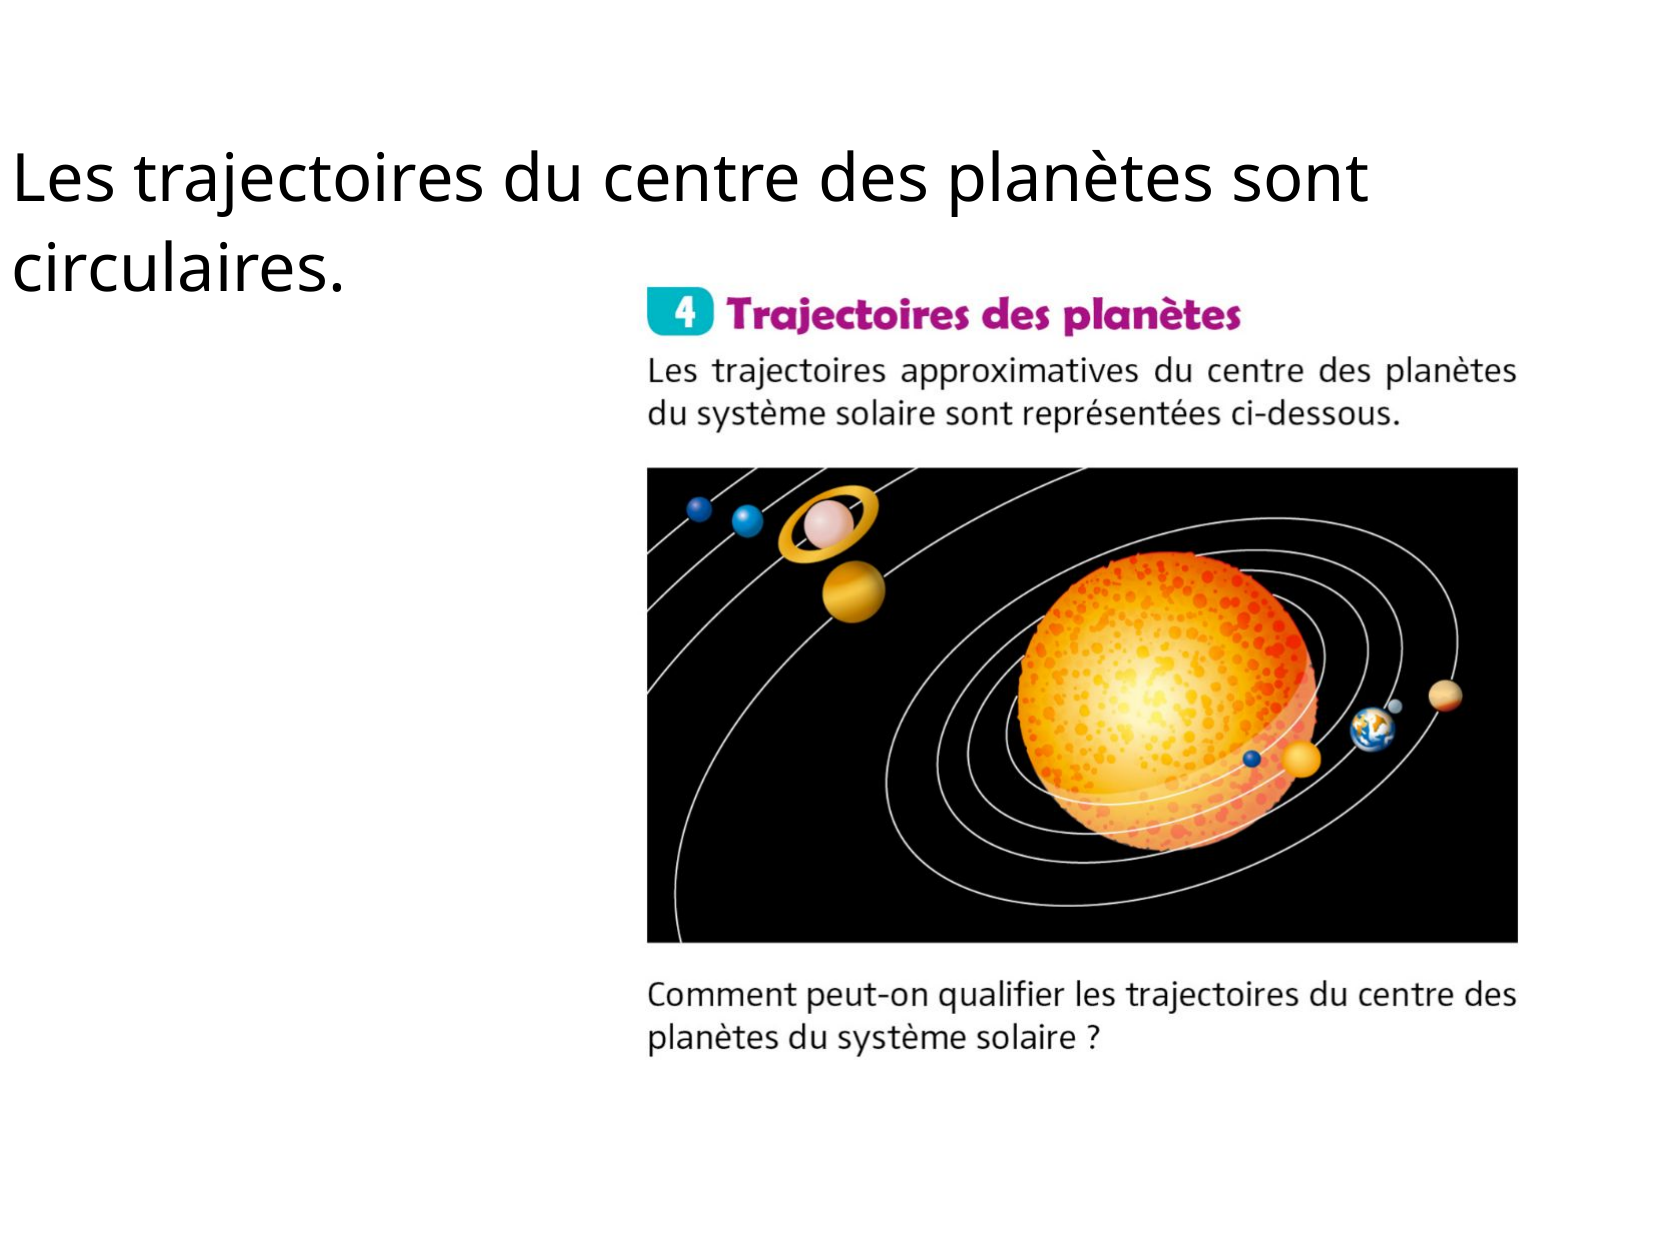

#
Les trajectoires du centre des planètes sont circulaires.